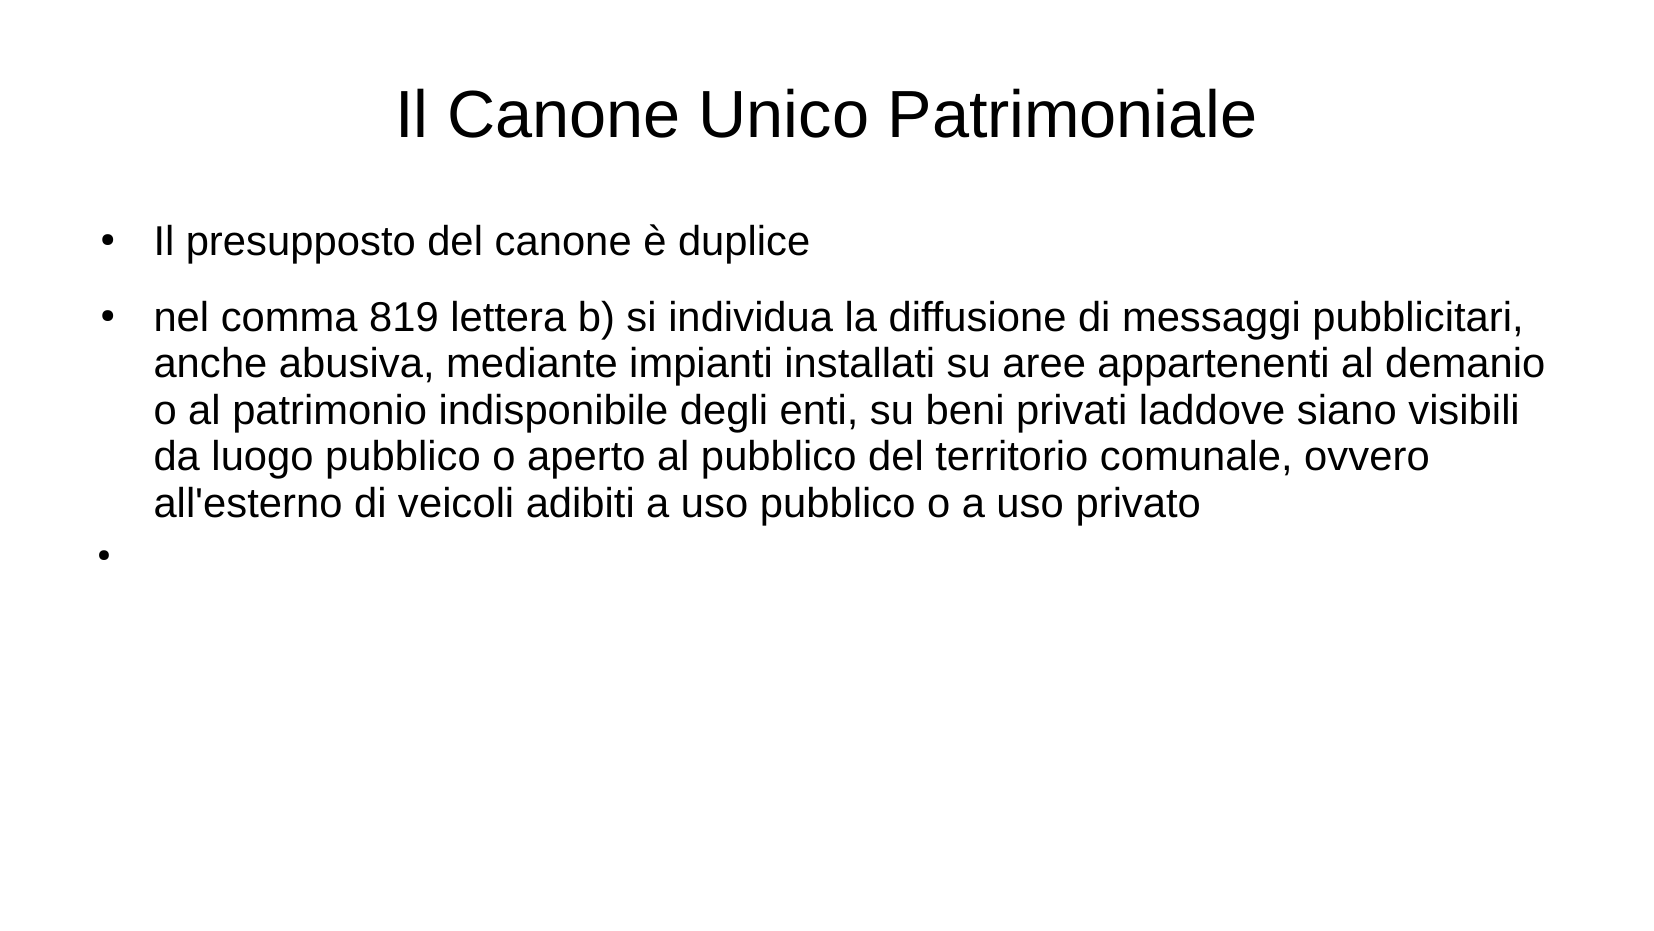

# Il Canone Unico Patrimoniale
Il presupposto del canone è duplice
nel comma 819 lettera b) si individua la diffusione di messaggi pubblicitari, anche abusiva, mediante impianti installati su aree appartenenti al demanio o al patrimonio indisponibile degli enti, su beni privati laddove siano visibili da luogo pubblico o aperto al pubblico del territorio comunale, ovvero all'esterno di veicoli adibiti a uso pubblico o a uso privato